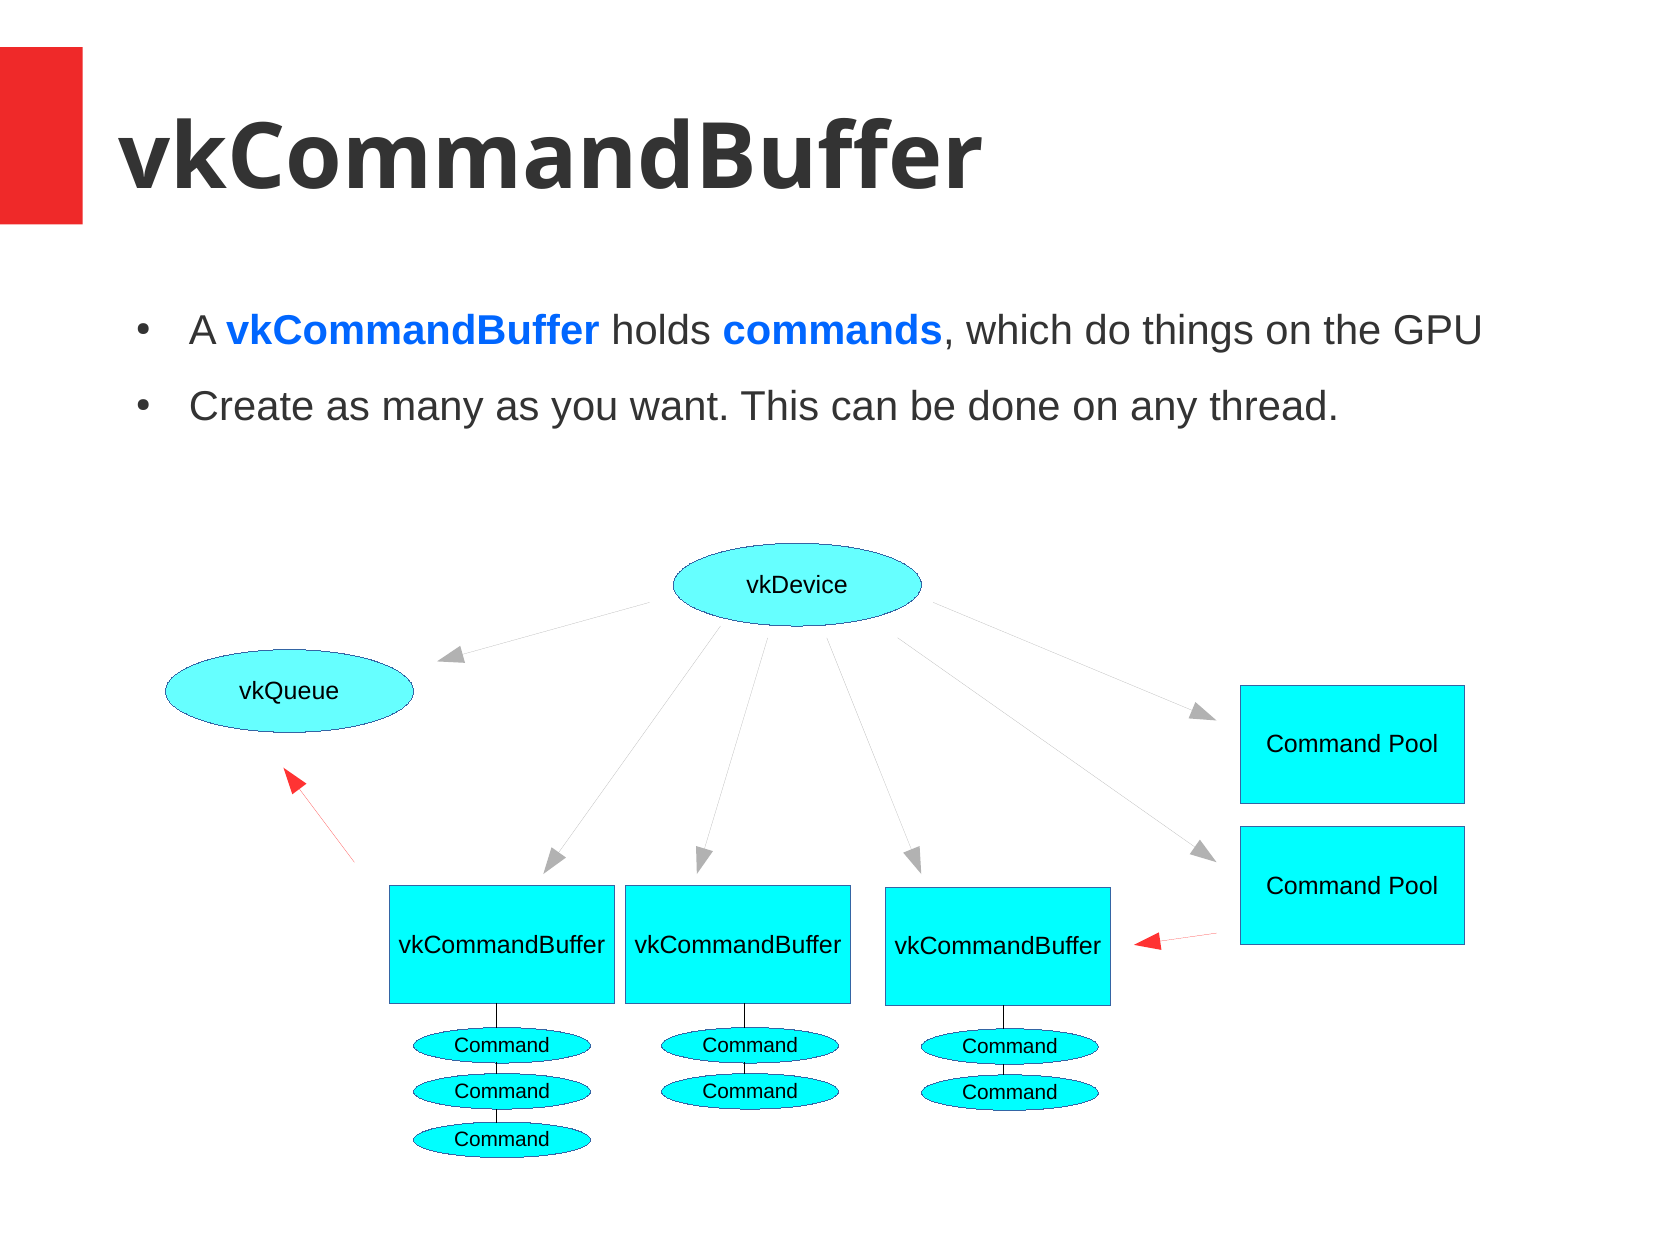

# vkCommandBuffer
A vkCommandBuffer holds commands, which do things on the GPU
Create as many as you want. This can be done on any thread.
vkDevice
vkQueue
Command Pool
Command Pool
vkCommandBuffer
vkCommandBuffer
vkCommandBuffer
Command
Command
Command
Command
Command
Command
Command